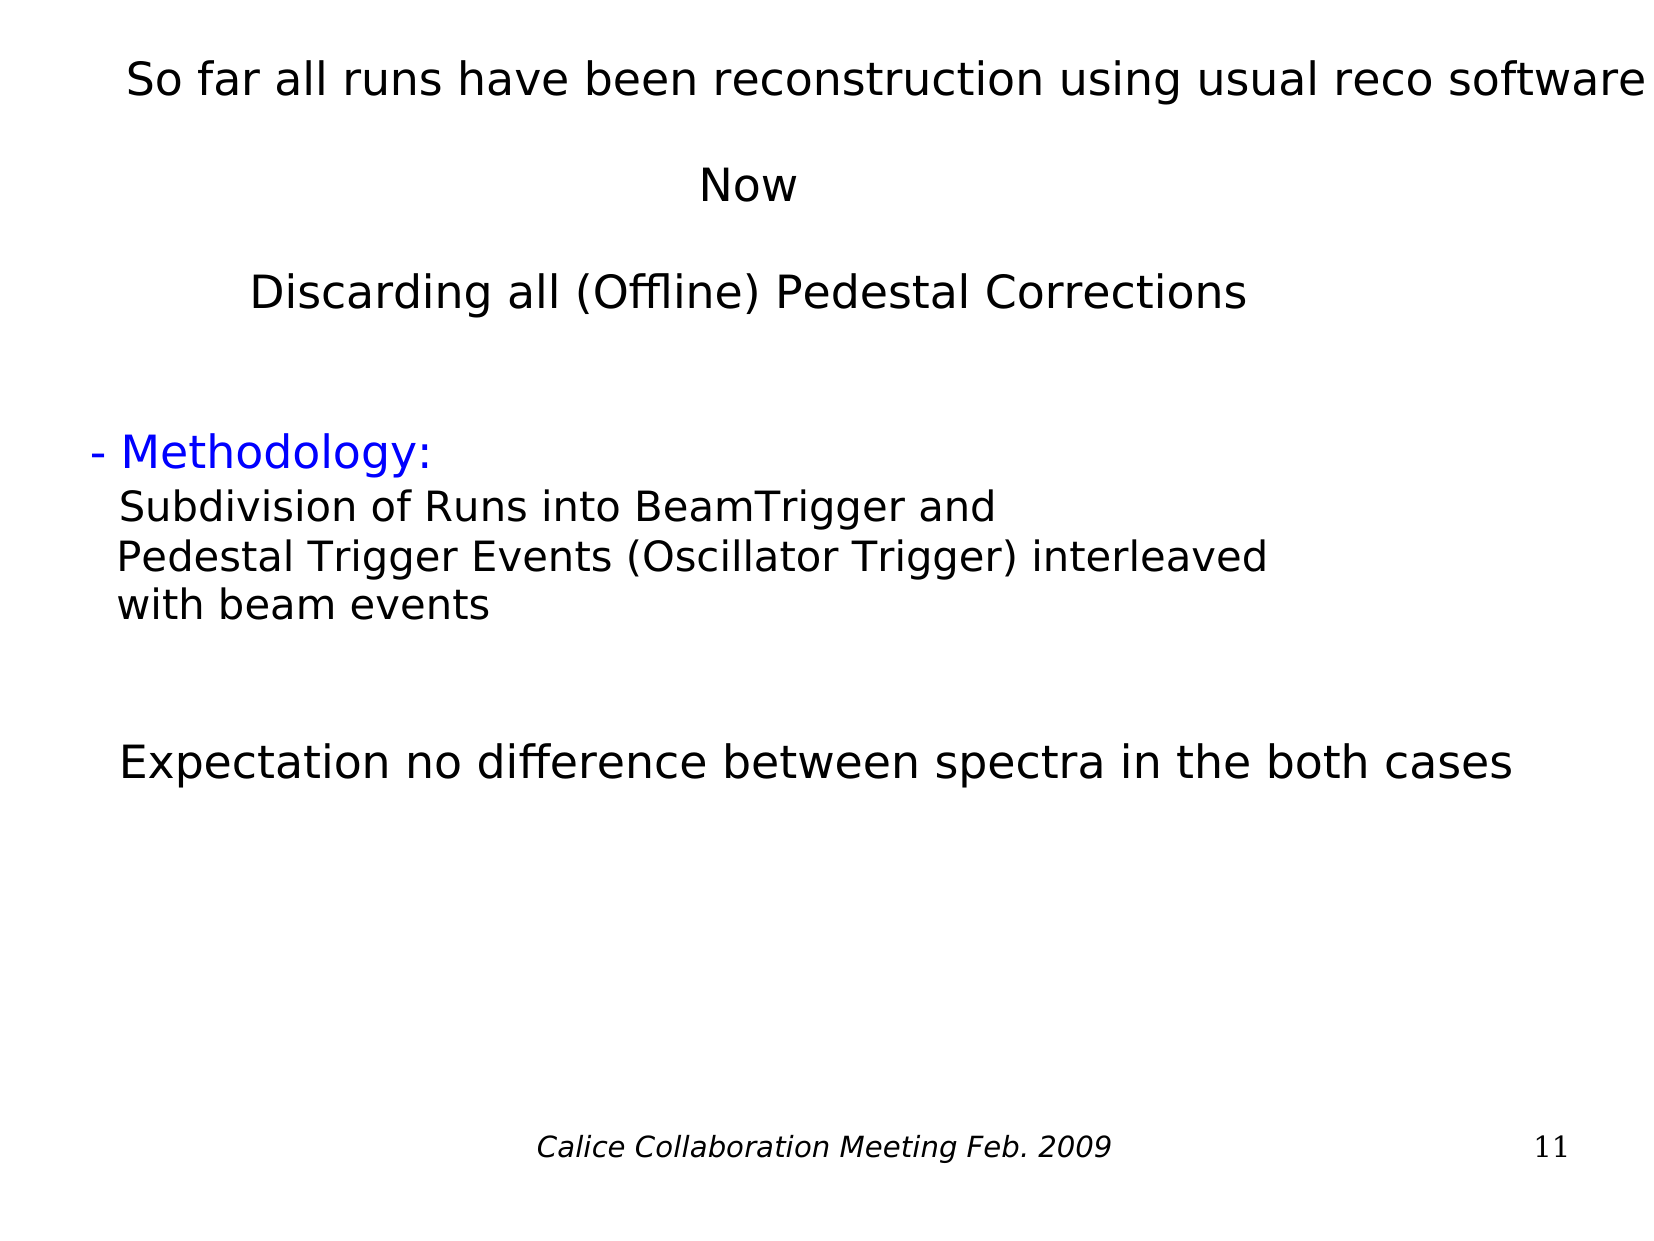

So far all runs have been reconstruction using usual reco software
 Now
 Discarding all (Offline) Pedestal Corrections
- Methodology:
 Subdivision of Runs into BeamTrigger and
 Pedestal Trigger Events (Oscillator Trigger) interleaved
 with beam events
 Expectation no difference between spectra in the both cases
11